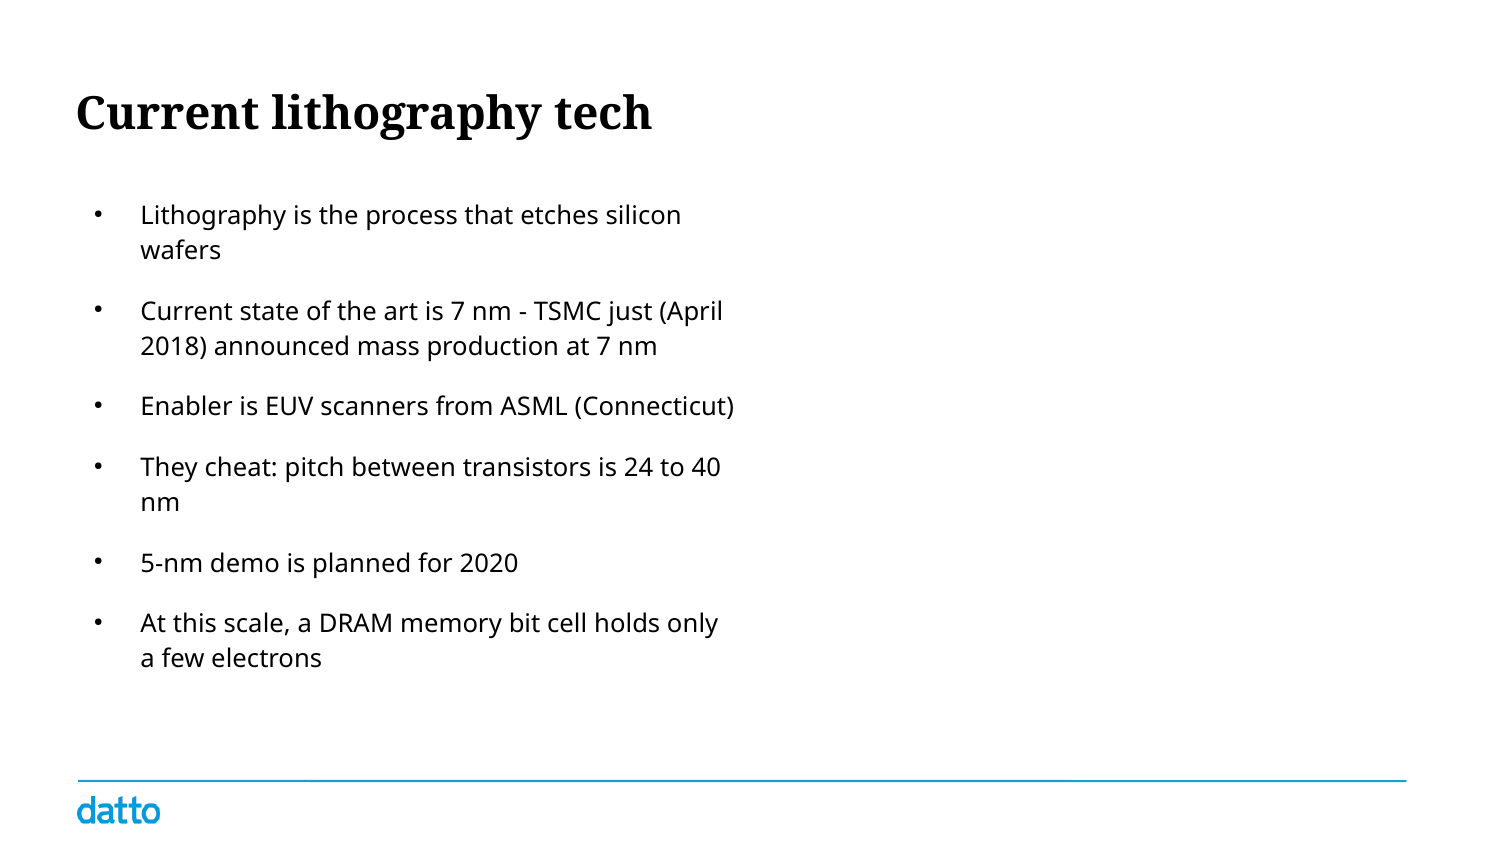

# Current lithography tech
Lithography is the process that etches silicon wafers
Current state of the art is 7 nm - TSMC just (April 2018) announced mass production at 7 nm
Enabler is EUV scanners from ASML (Connecticut)
They cheat: pitch between transistors is 24 to 40 nm
5-nm demo is planned for 2020
At this scale, a DRAM memory bit cell holds only a few electrons